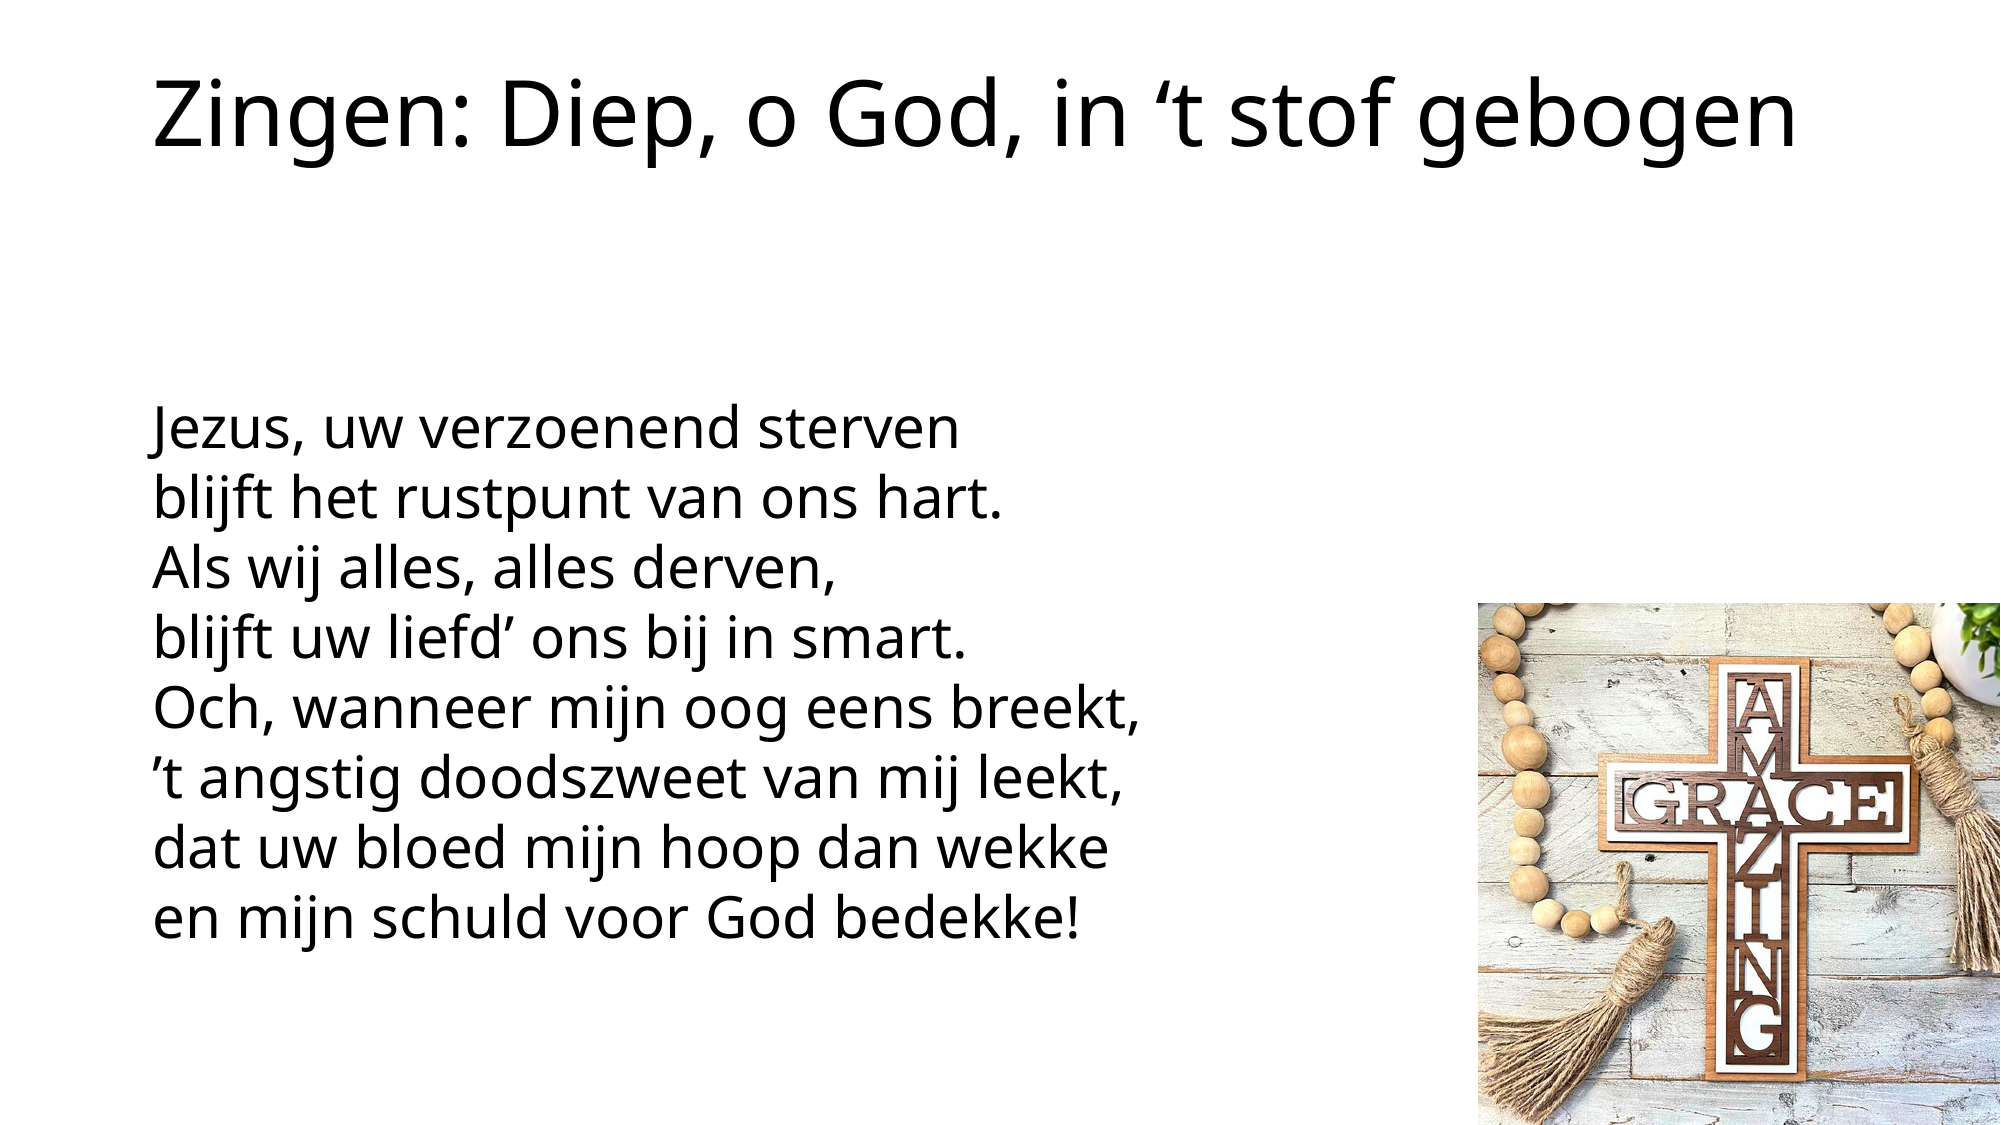

# Zingen: Diep, o God, in ‘t stof gebogen
Jezus, uw verzoenend sterven
blijft het rustpunt van ons hart.
Als wij alles, alles derven,
blijft uw liefd’ ons bij in smart.
Och, wanneer mijn oog eens breekt,
’t angstig doodszweet van mij leekt,
dat uw bloed mijn hoop dan wekke
en mijn schuld voor God bedekke!